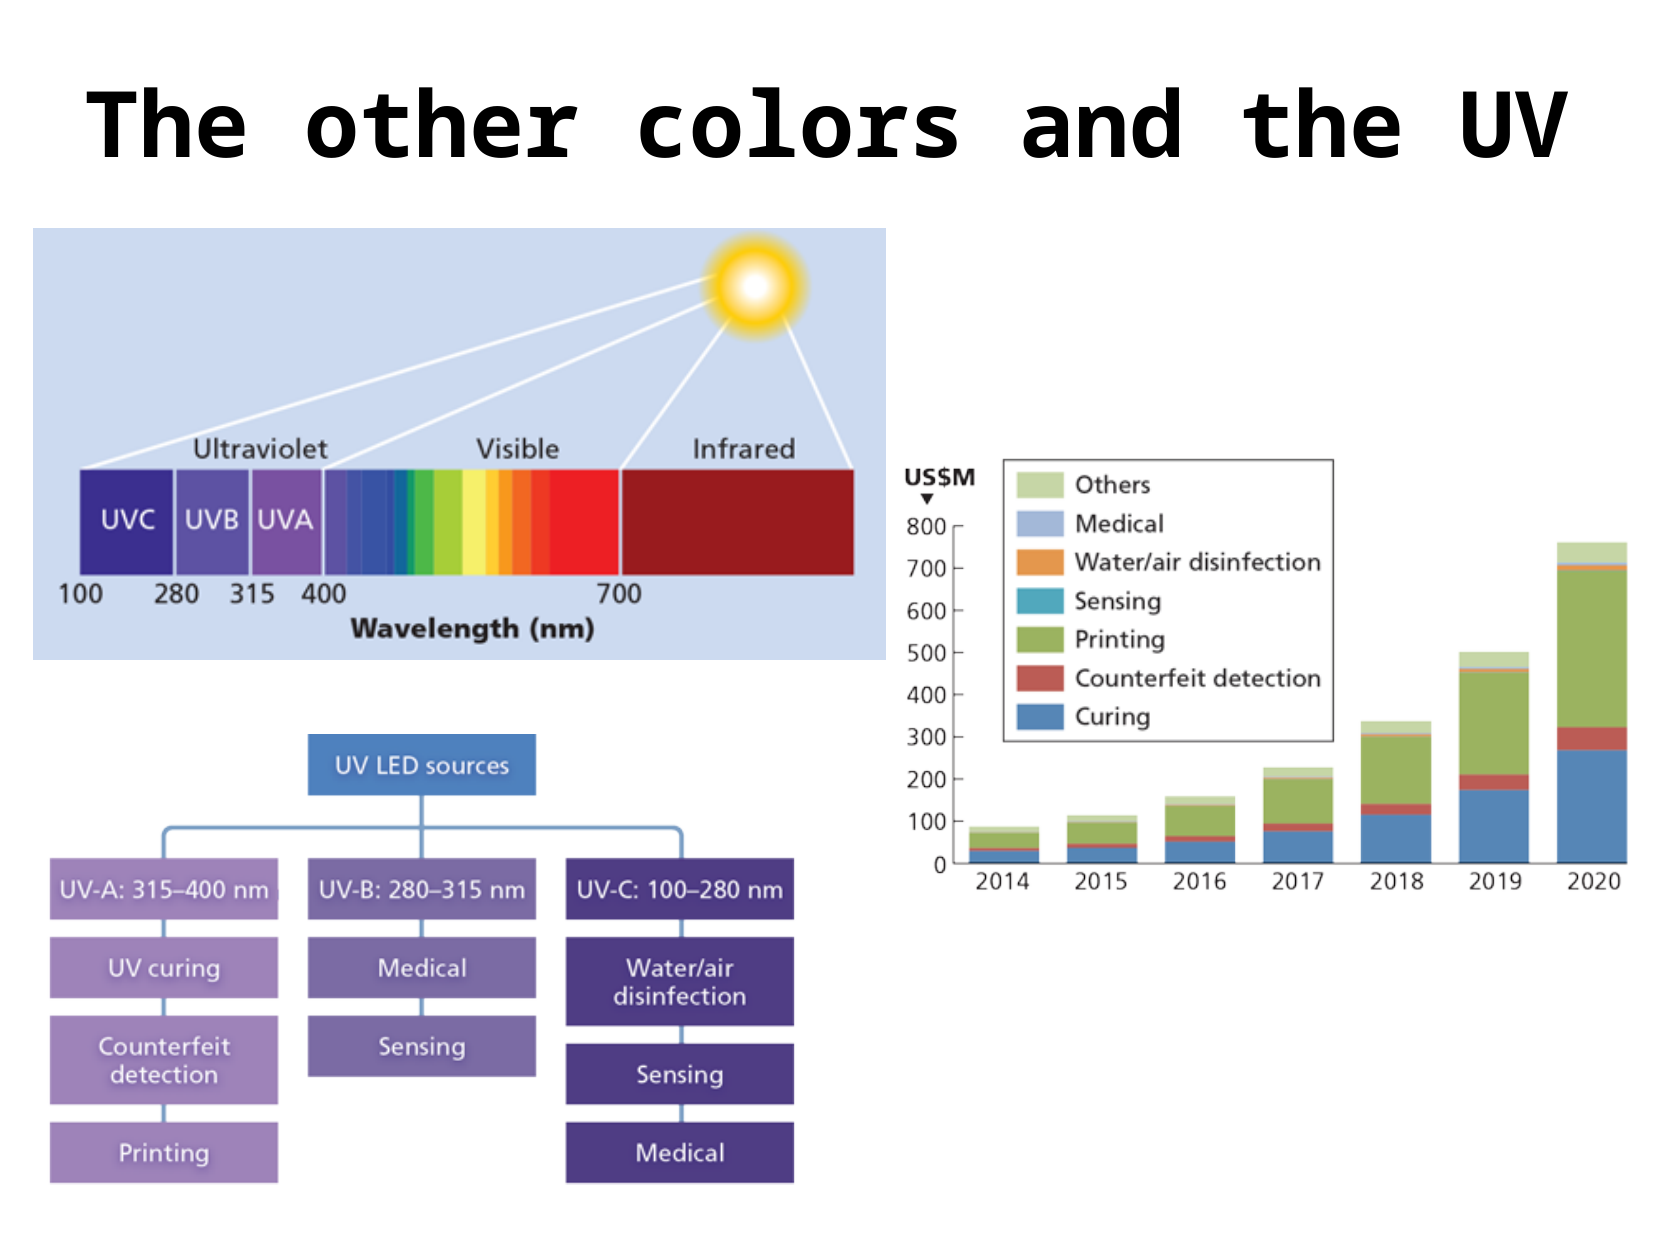

# The other colors and the UV